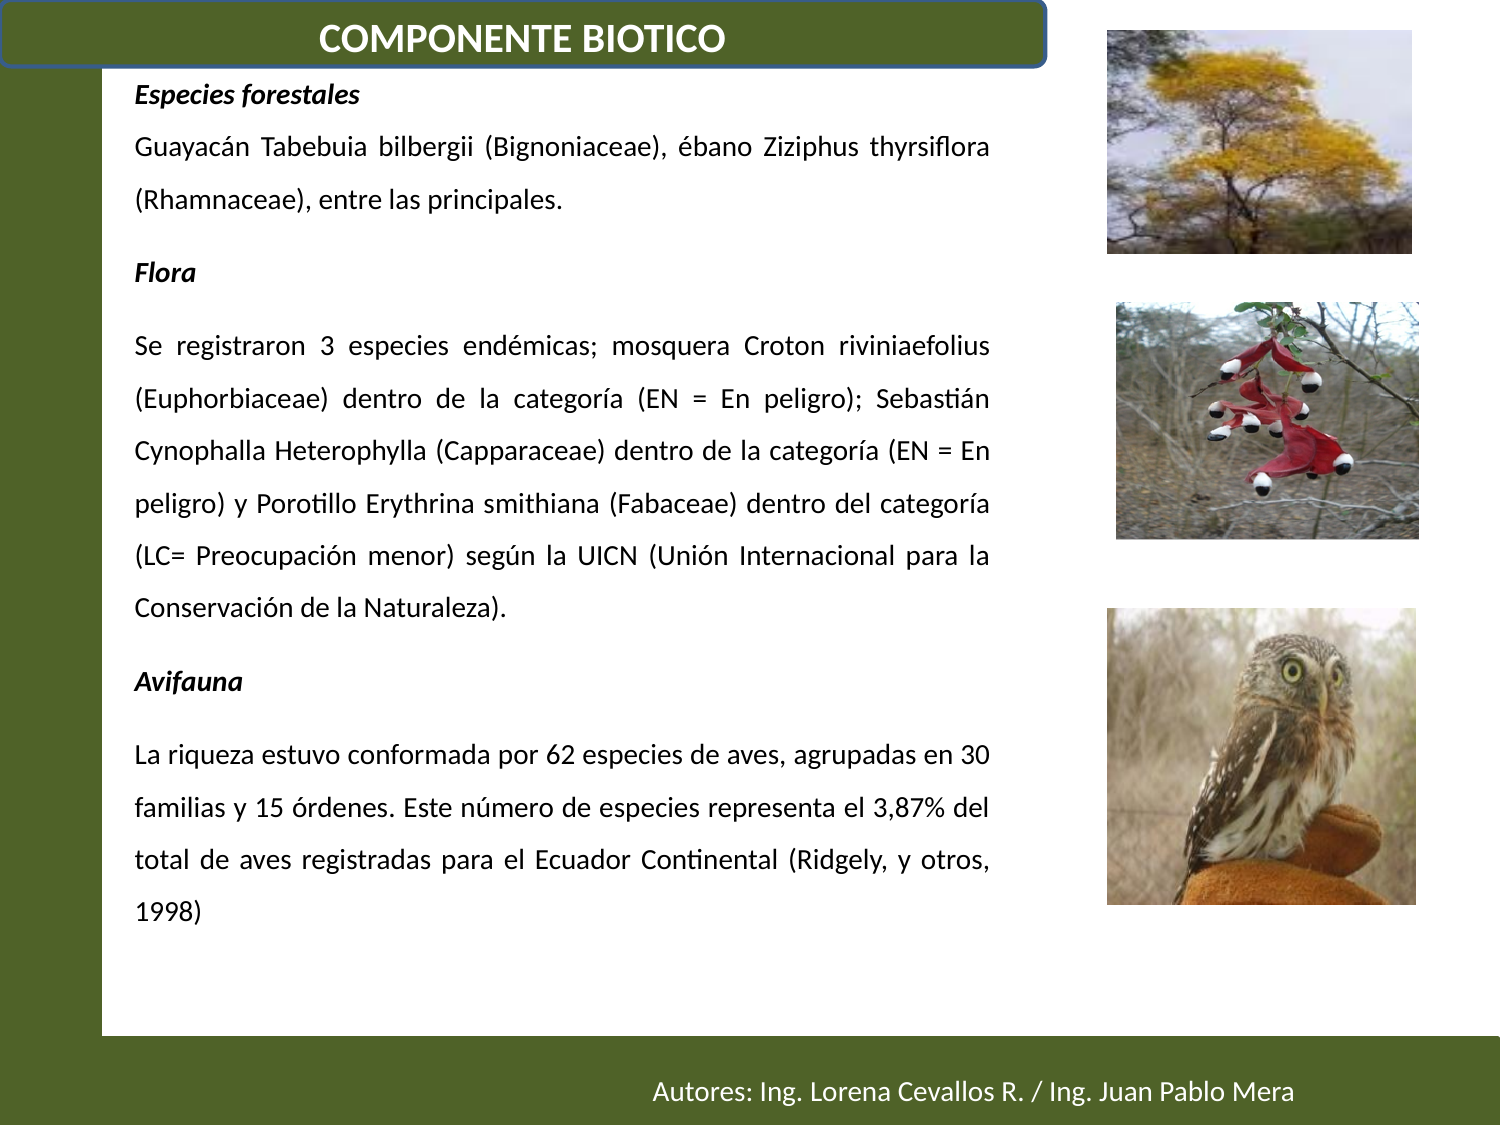

COMPONENTE BIOTICO
Especies forestales
Guayacán Tabebuia bilbergii (Bignoniaceae), ébano Ziziphus thyrsiflora (Rhamnaceae), entre las principales.
Flora
Se registraron 3 especies endémicas; mosquera Croton riviniaefolius (Euphorbiaceae) dentro de la categoría (EN = En peligro); Sebastián Cynophalla Heterophylla (Capparaceae) dentro de la categoría (EN = En peligro) y Porotillo Erythrina smithiana (Fabaceae) dentro del categoría (LC= Preocupación menor) según la UICN (Unión Internacional para la Conservación de la Naturaleza).
Avifauna
La riqueza estuvo conformada por 62 especies de aves, agrupadas en 30 familias y 15 órdenes. Este número de especies representa el 3,87% del total de aves registradas para el Ecuador Continental (Ridgely, y otros, 1998)
Autores: Ing. Lorena Cevallos R. / Ing. Juan Pablo Mera